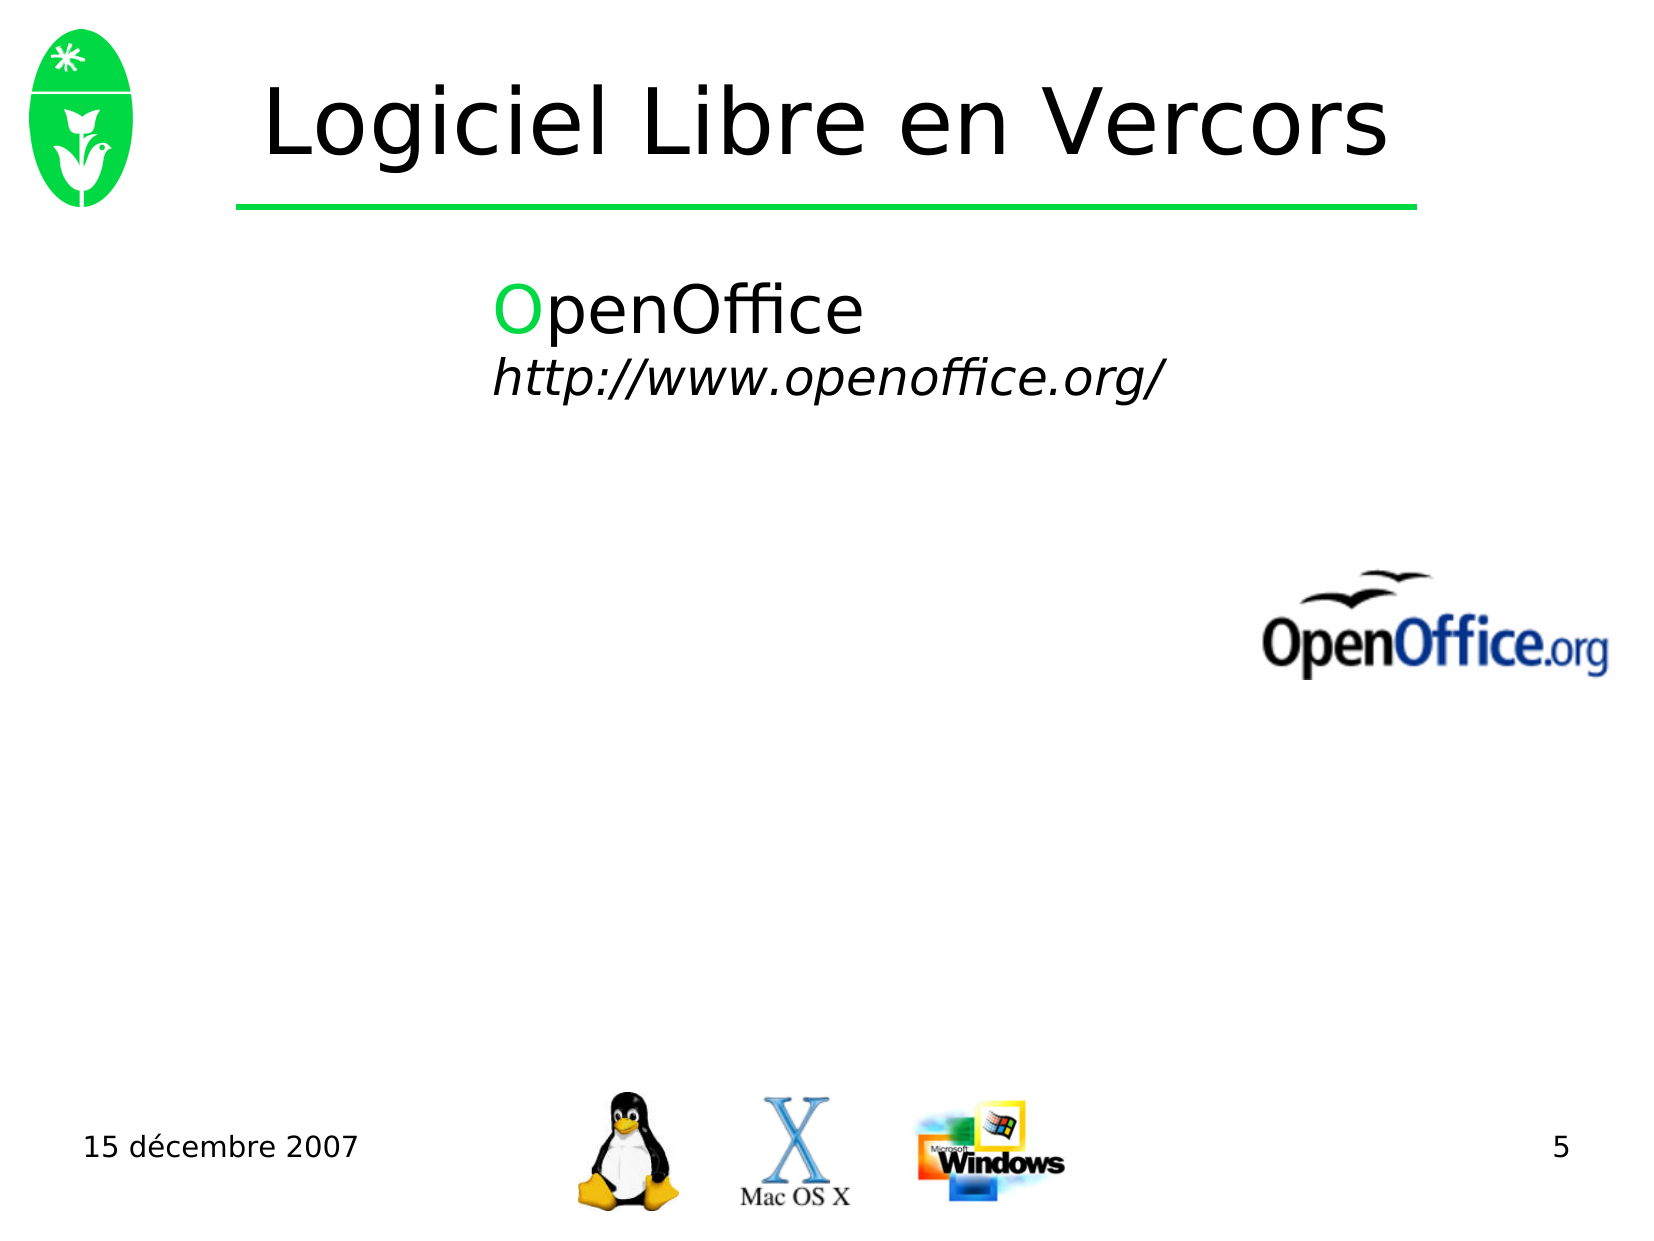

# Logiciel Libre en Vercors
OpenOffice
http://www.openoffice.org/
15 décembre 2007
5